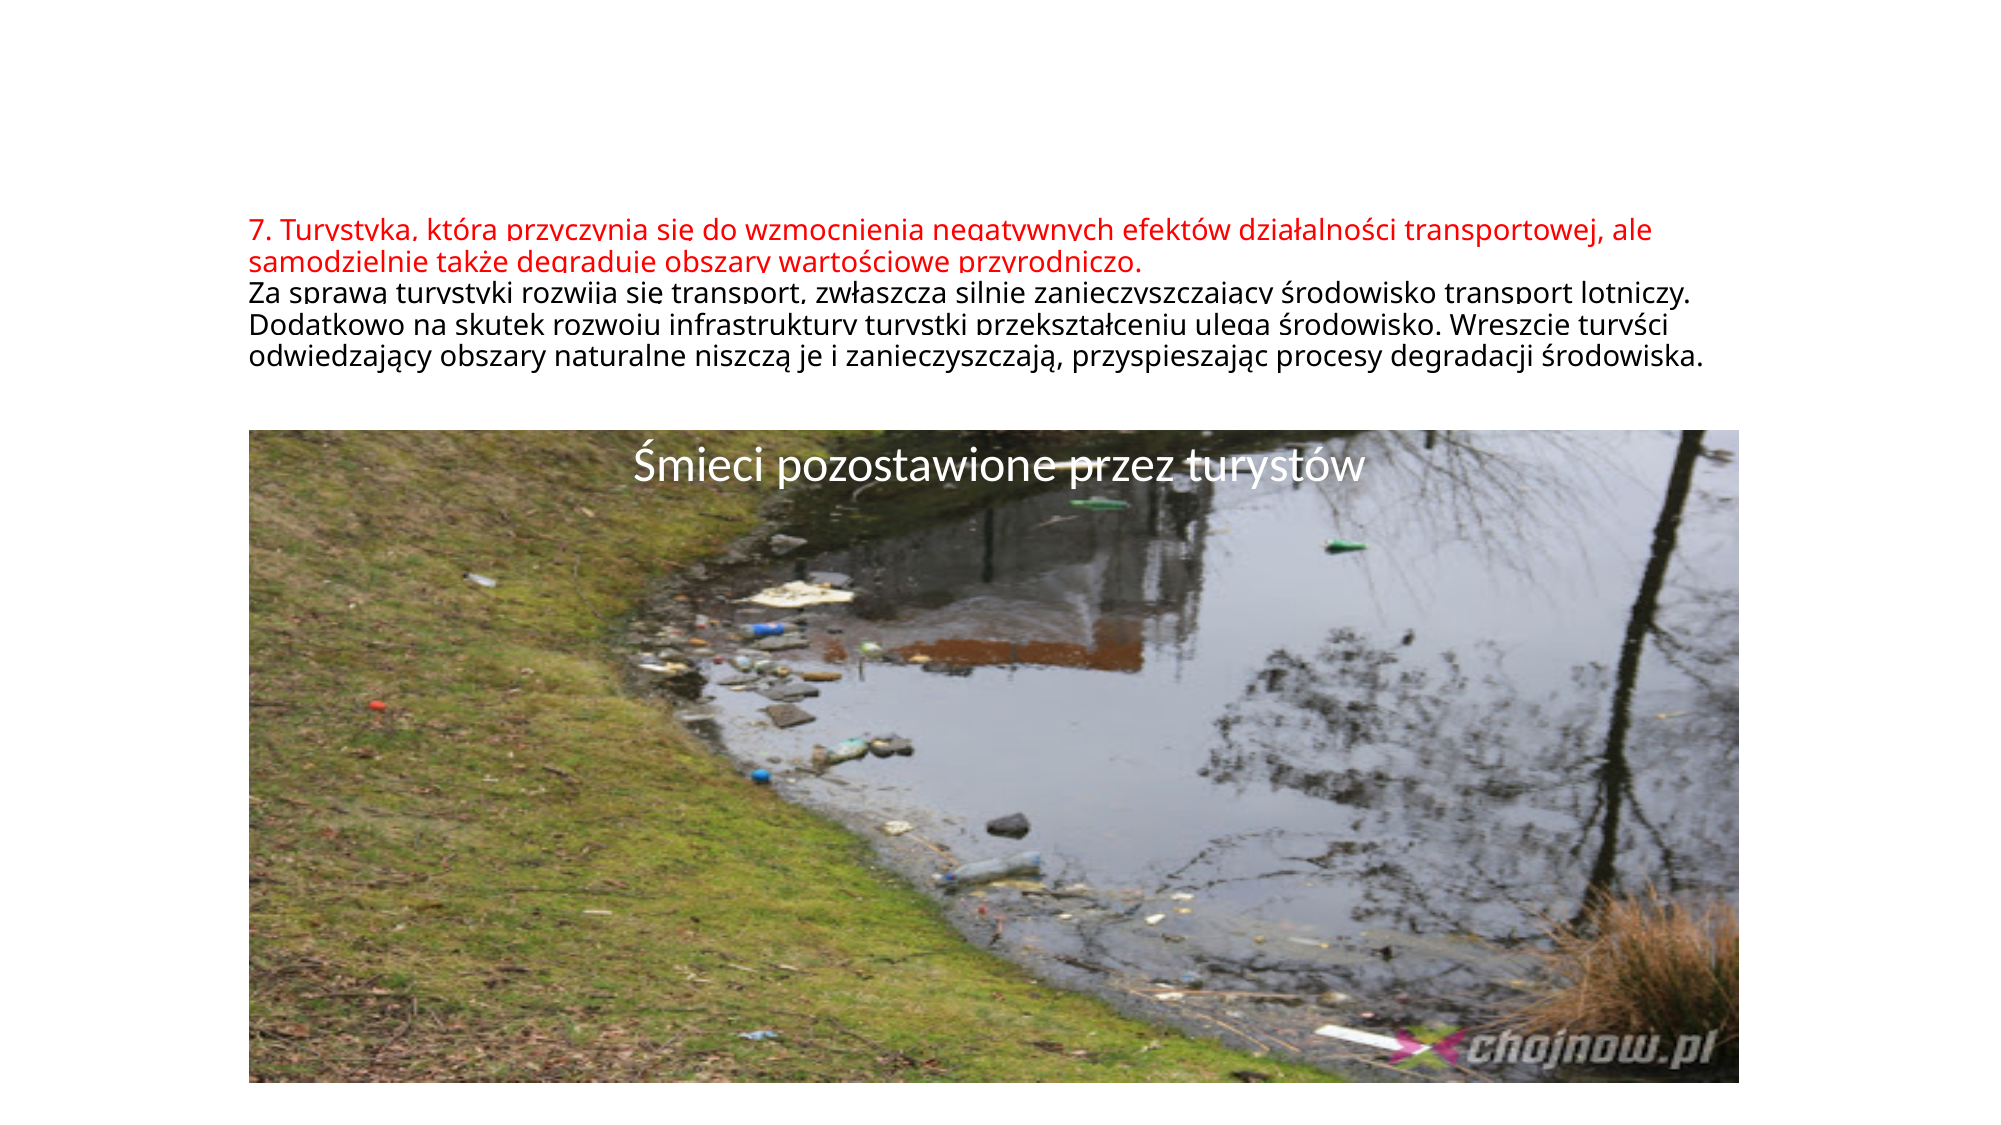

# 7. Turystyka, która przyczynia się do wzmocnienia negatywnych efektów działalności transportowej, ale samodzielnie także degraduje obszary wartościowe przyrodniczo. Za sprawą turystyki rozwija się transport, zwłaszcza silnie zanieczyszczający środowisko transport lotniczy. Dodatkowo na skutek rozwoju infrastruktury turystki przekształceniu ulega środowisko. Wreszcie turyści odwiedzający obszary naturalne niszczą je i zanieczyszczają, przyspieszając procesy degradacji środowiska.
Śmieci pozostawione przez turystów